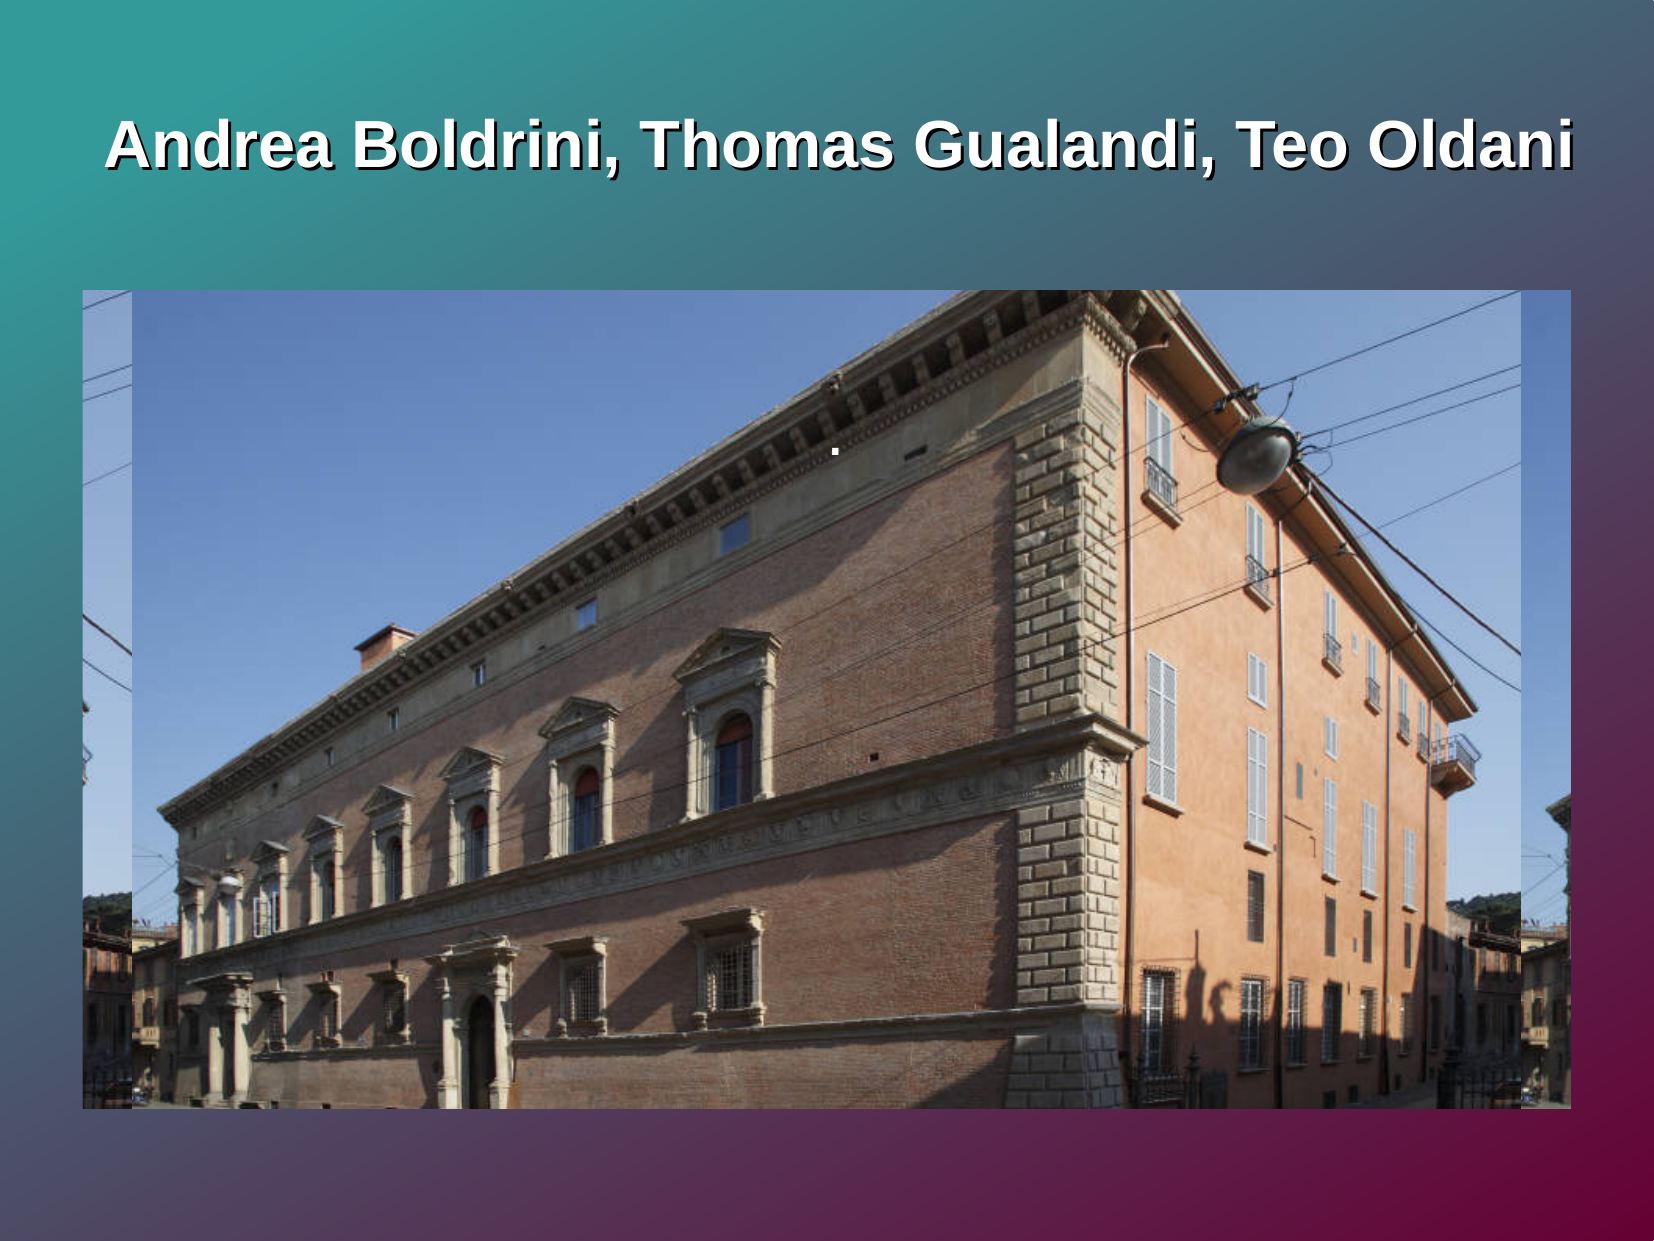

# Andrea Boldrini, Thomas Gualandi, Teo Oldani
 .